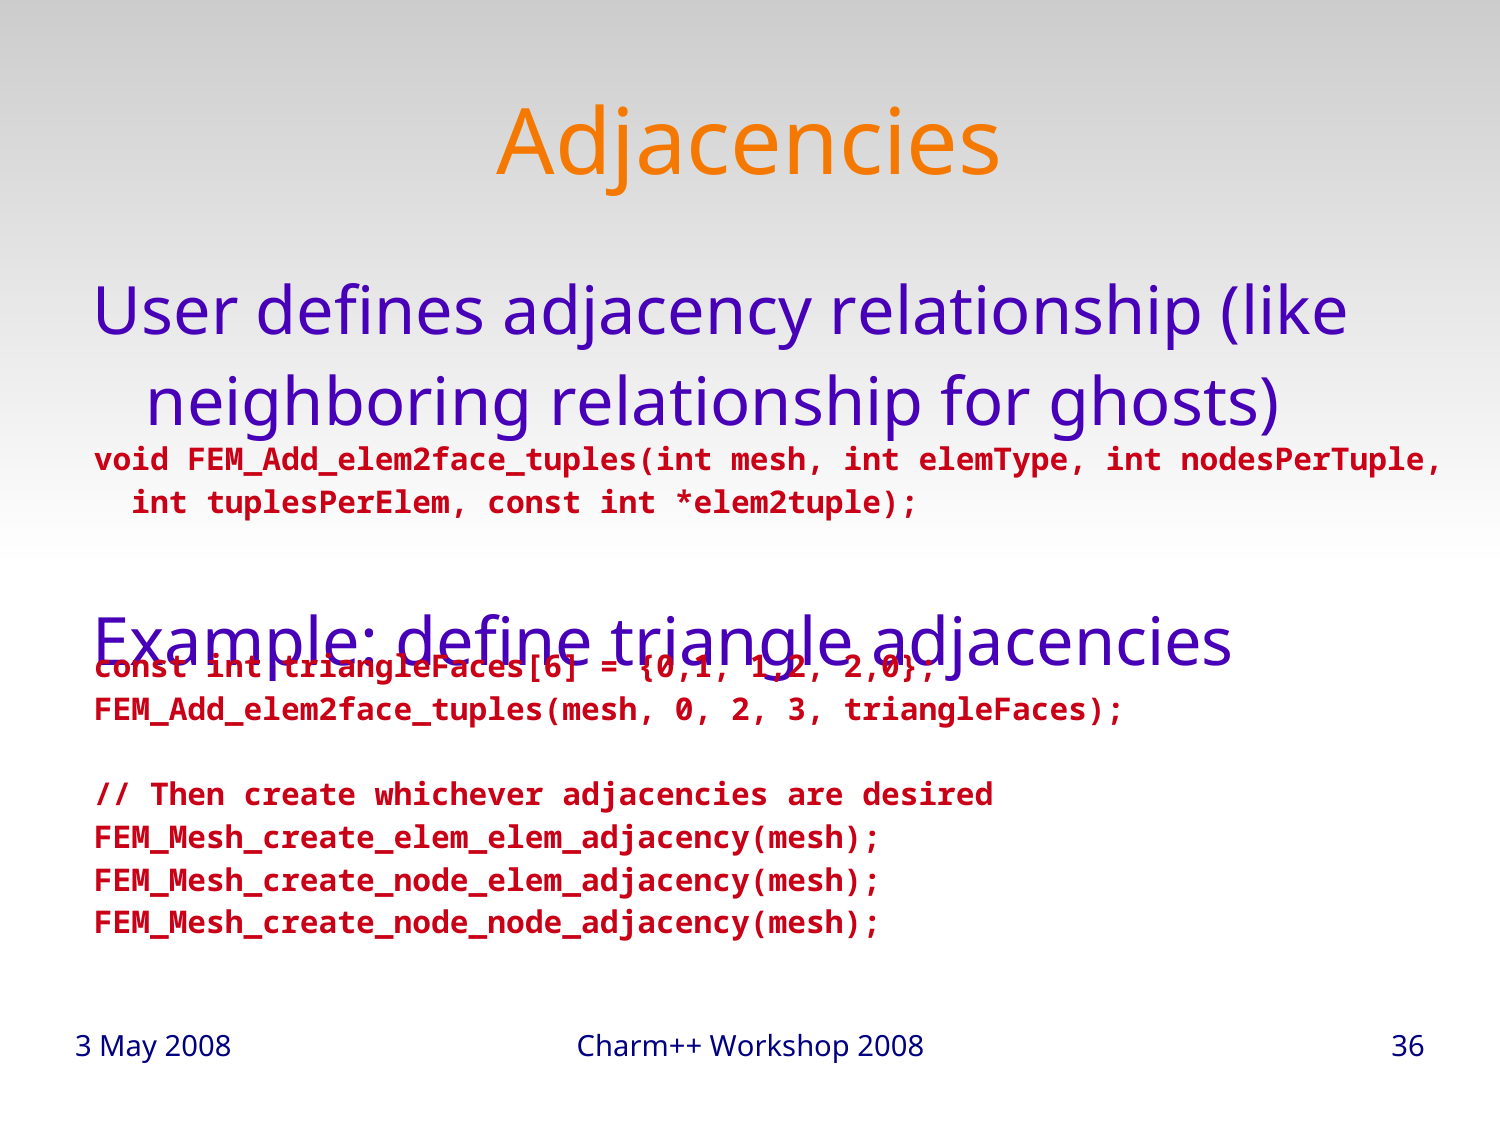

# Adjacencies
User defines adjacency relationship (like neighboring relationship for ghosts)
Example: define triangle adjacencies
void FEM_Add_elem2face_tuples(int mesh, int elemType, int nodesPerTuple,
 int tuplesPerElem, const int *elem2tuple);
const int triangleFaces[6] = {0,1, 1,2, 2,0};
FEM_Add_elem2face_tuples(mesh, 0, 2, 3, triangleFaces);
// Then create whichever adjacencies are desired
FEM_Mesh_create_elem_elem_adjacency(mesh);
FEM_Mesh_create_node_elem_adjacency(mesh);
FEM_Mesh_create_node_node_adjacency(mesh);
3 May 2008
Charm++ Workshop 2008
36